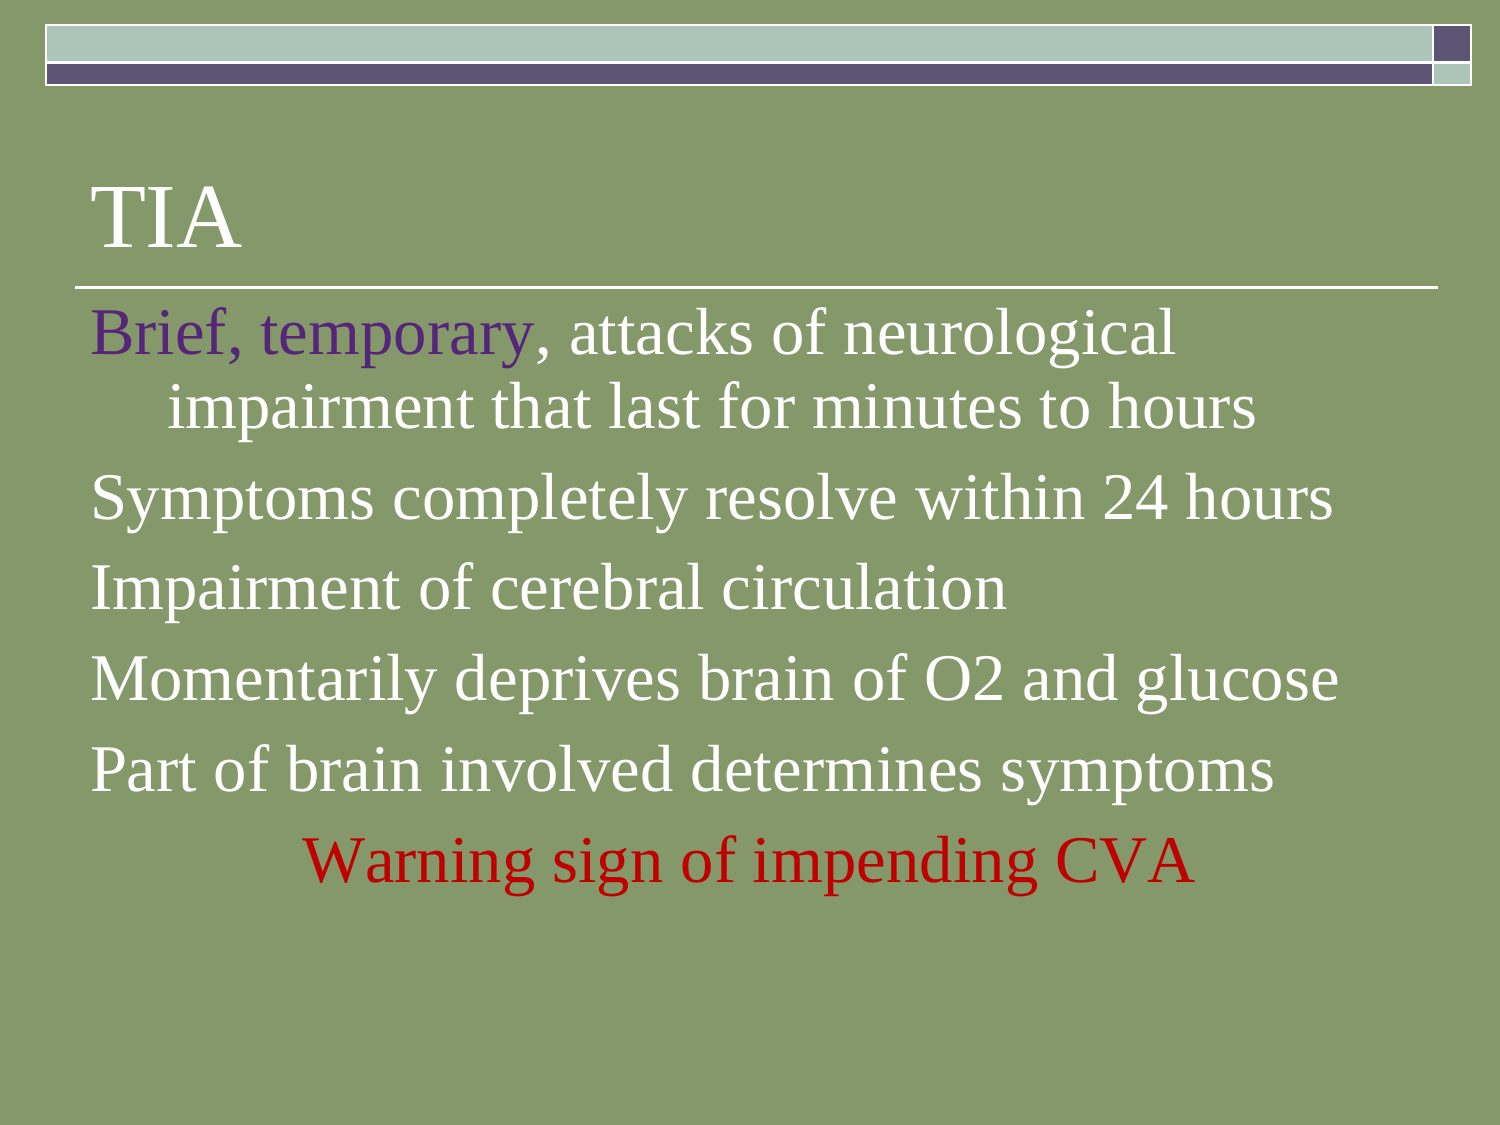

# TIA
Brief, temporary, attacks of neurological impairment that last for minutes to hours
Symptoms completely resolve within 24 hours
Impairment of cerebral circulation
Momentarily deprives brain of O2 and glucose
Part of brain involved determines symptoms
Warning sign of impending CVA